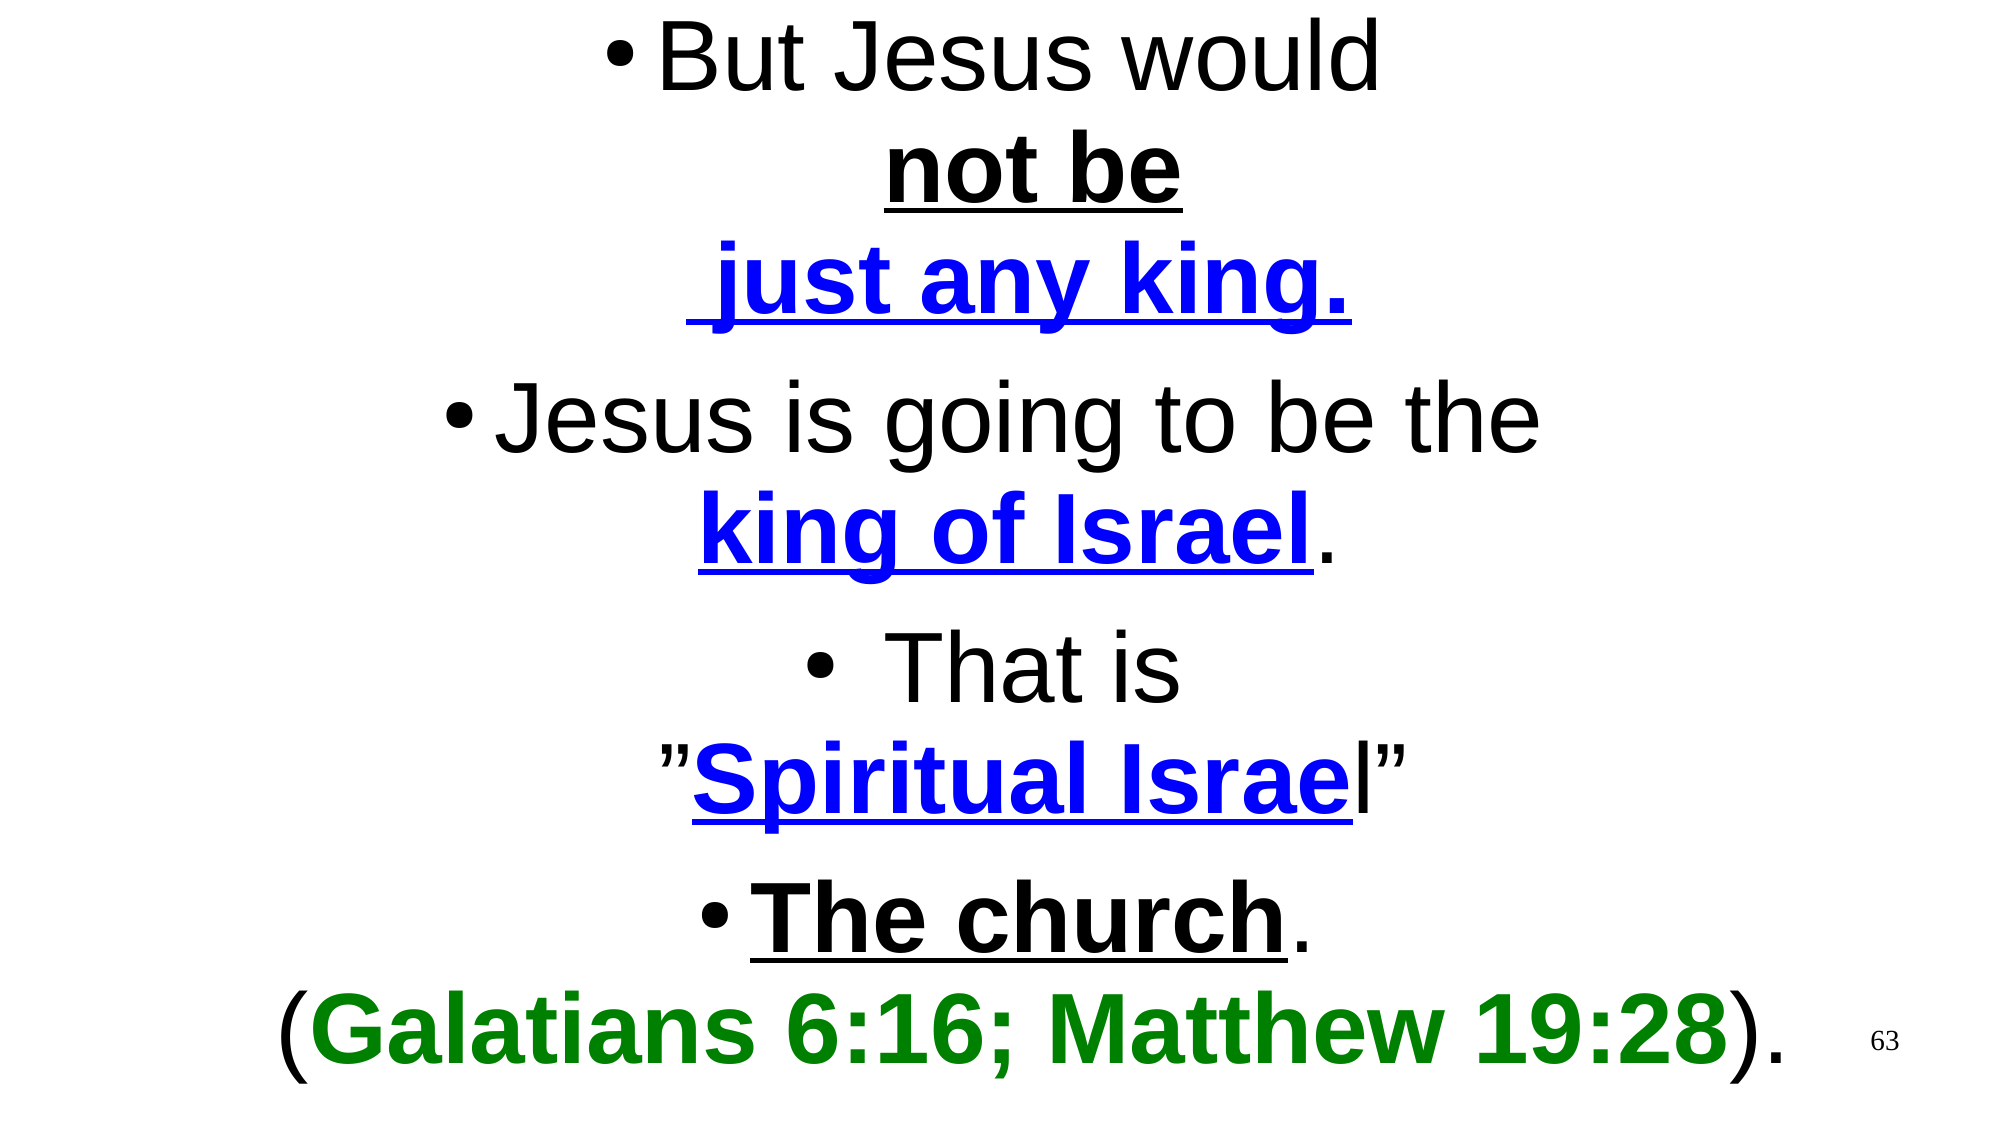

# But Jesus would not be just any king.
Jesus is going to be the
king of Israel.
 That is
”Spiritual Israel”
The church.
(Galatians 6:16; Matthew 19:28).
63